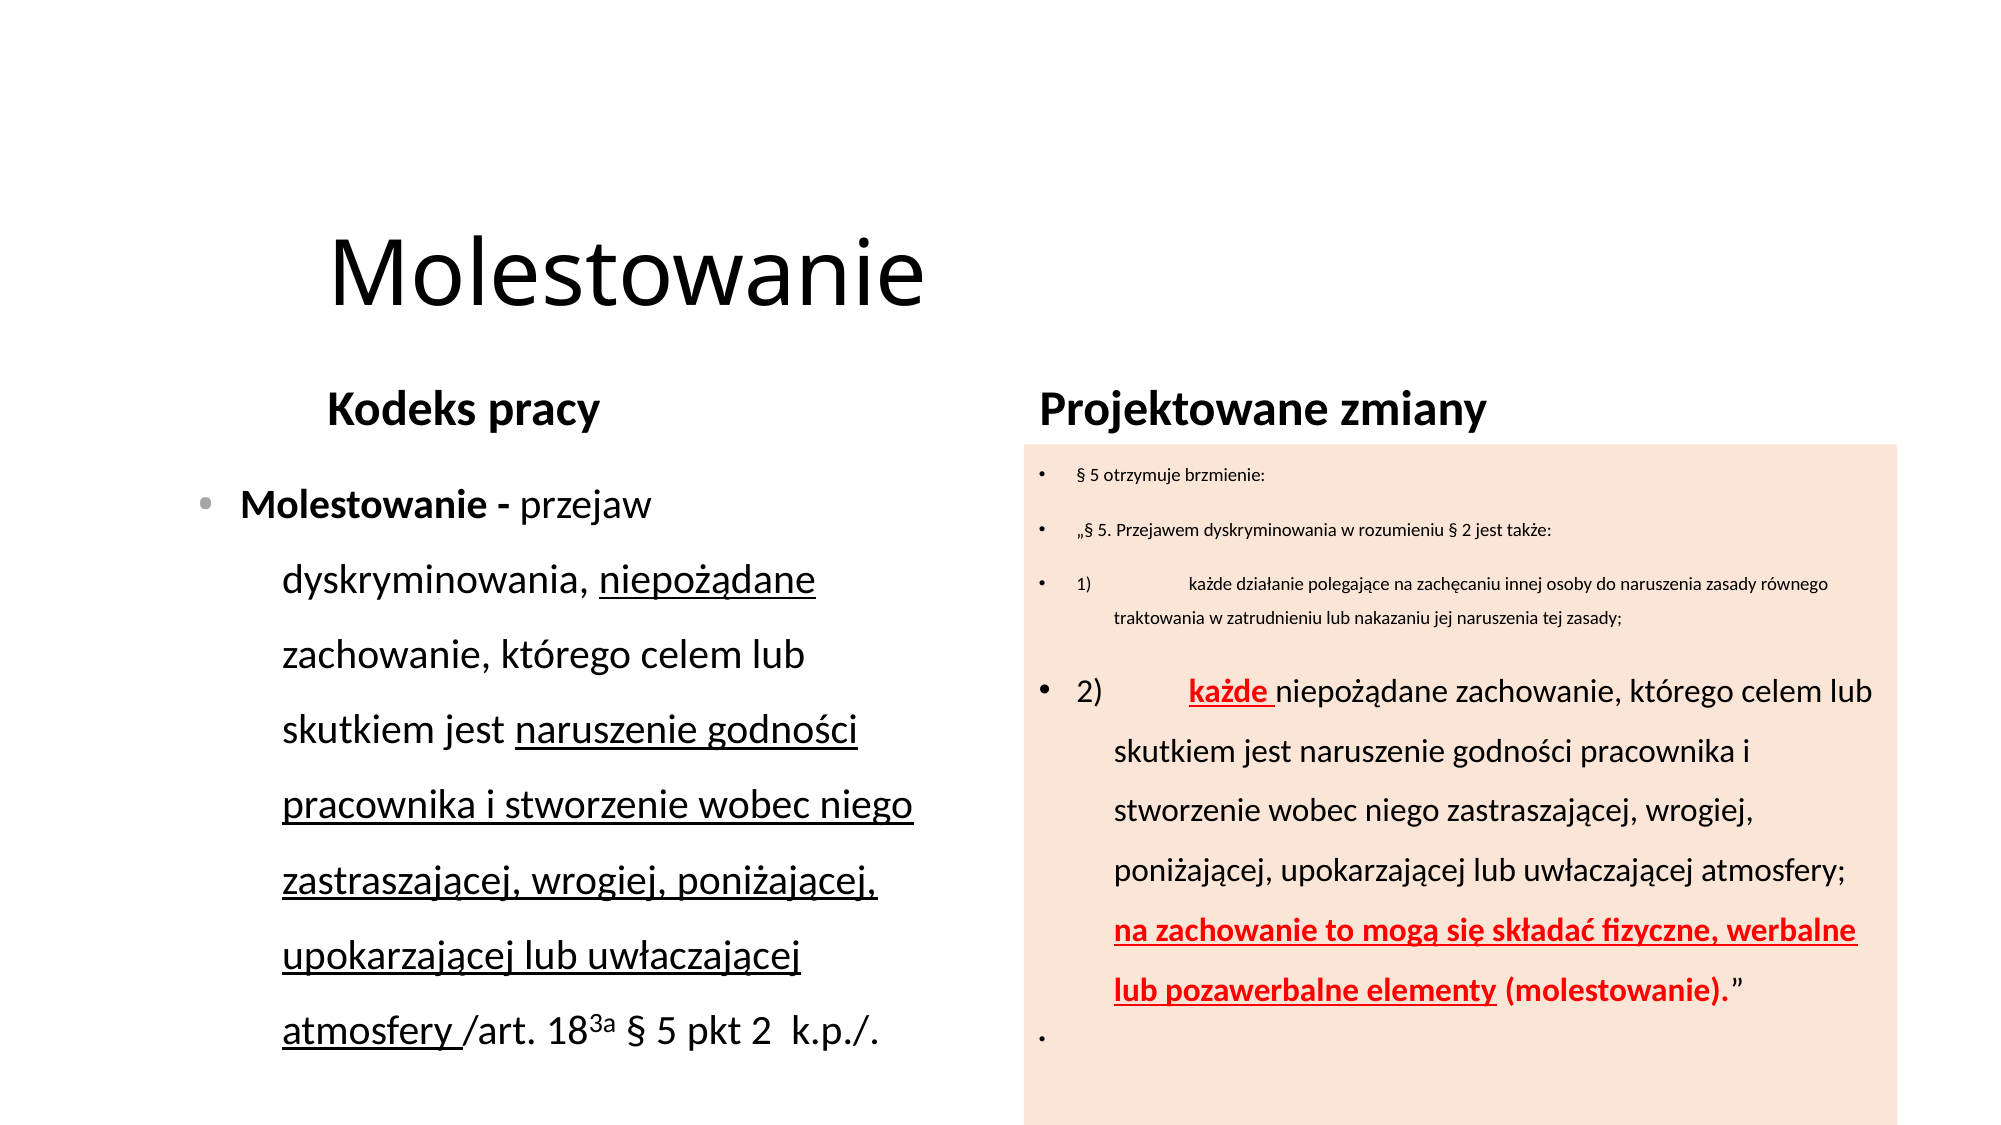

# Molestowanie
Kodeks pracy
Projektowane zmiany
Molestowanie - przejaw dyskryminowania, niepożądane zachowanie, którego celem lub skutkiem jest naruszenie godności pracownika i stworzenie wobec niego zastraszającej, wrogiej, poniżającej, upokarzającej lub uwłaczającej atmosfery /art. 183a § 5 pkt 2 k.p./.
§ 5 otrzymuje brzmienie:
„§ 5. Przejawem dyskryminowania w rozumieniu § 2 jest także:
1)	każde działanie polegające na zachęcaniu innej osoby do naruszenia zasady równego traktowania w zatrudnieniu lub nakazaniu jej naruszenia tej zasady;
2)	każde niepożądane zachowanie, którego celem lub skutkiem jest naruszenie godności pracownika i stworzenie wobec niego zastraszającej, wrogiej, poniżającej, upokarzającej lub uwłaczającej atmosfery; na zachowanie to mogą się składać fizyczne, werbalne lub pozawerbalne elementy (molestowanie).”